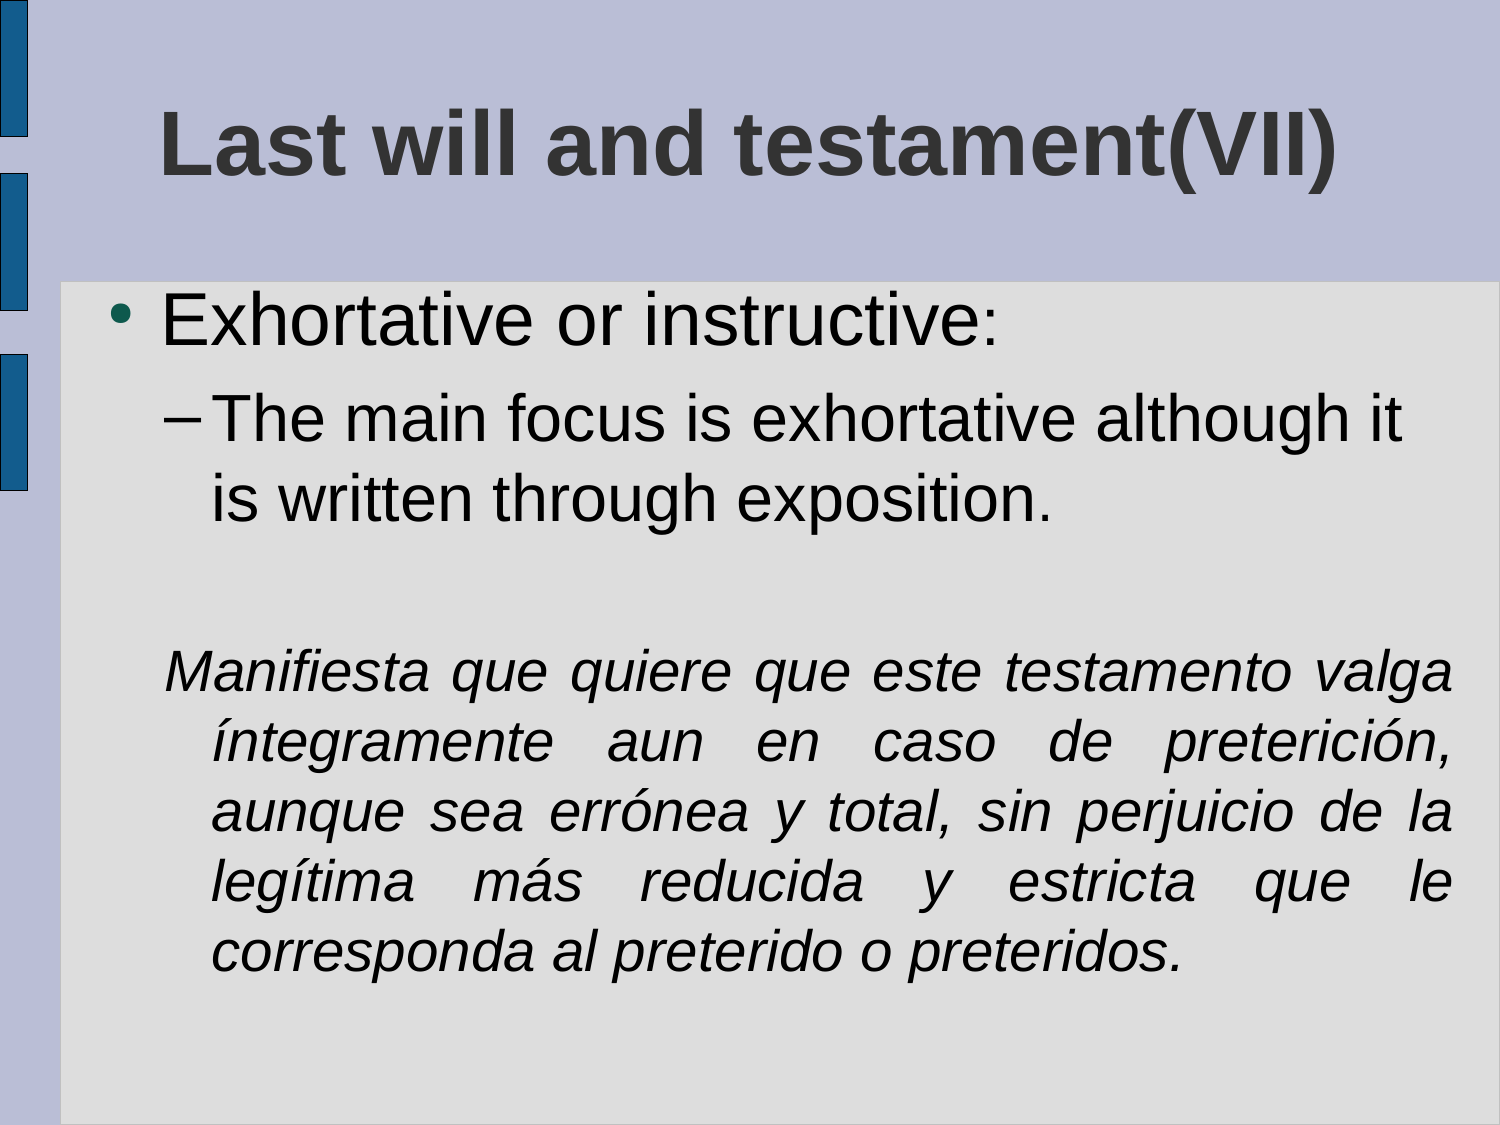

# Last will and testament(VII)
Exhortative or instructive:
The main focus is exhortative although it is written through exposition.
Manifiesta que quiere que este testamento valga íntegramente aun en caso de preterición, aunque sea errónea y total, sin perjuicio de la legítima más reducida y estricta que le corresponda al preterido o preteridos.